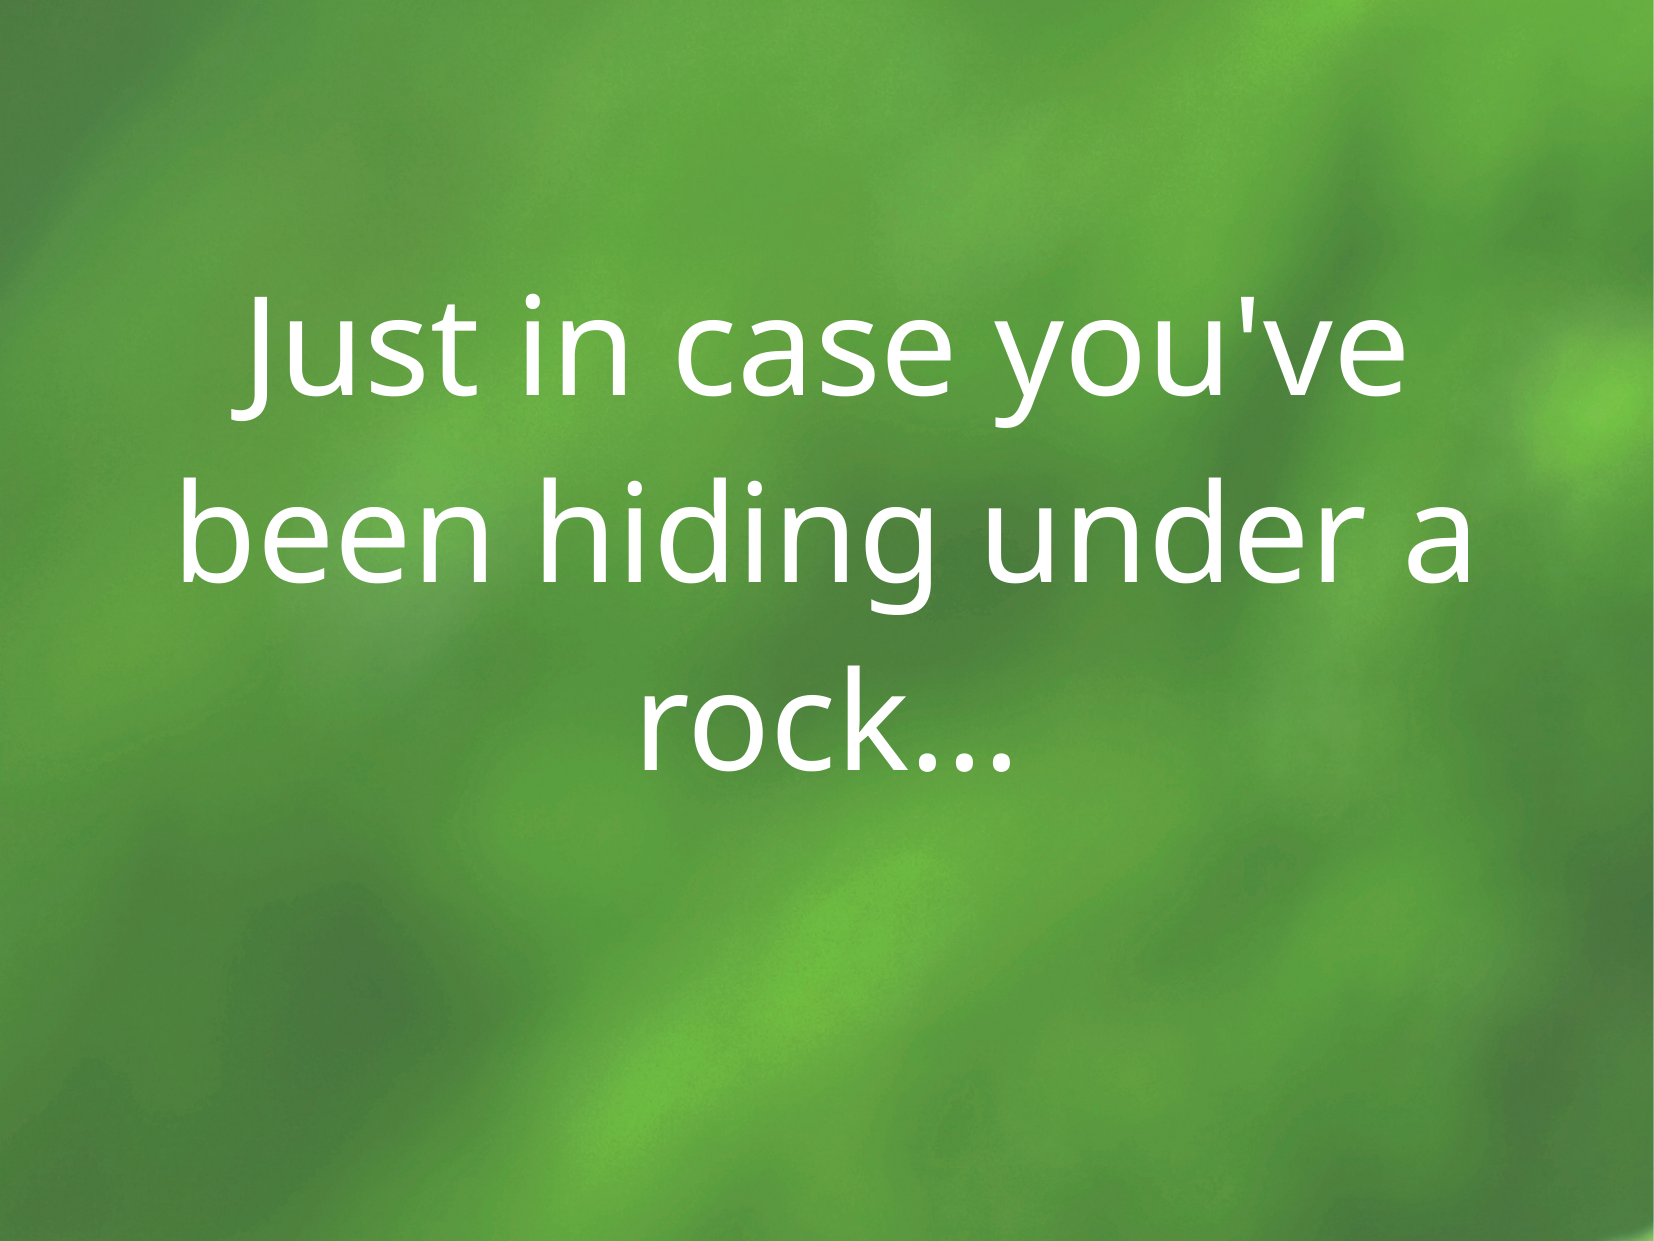

# Just in case you've been hiding under a rock...